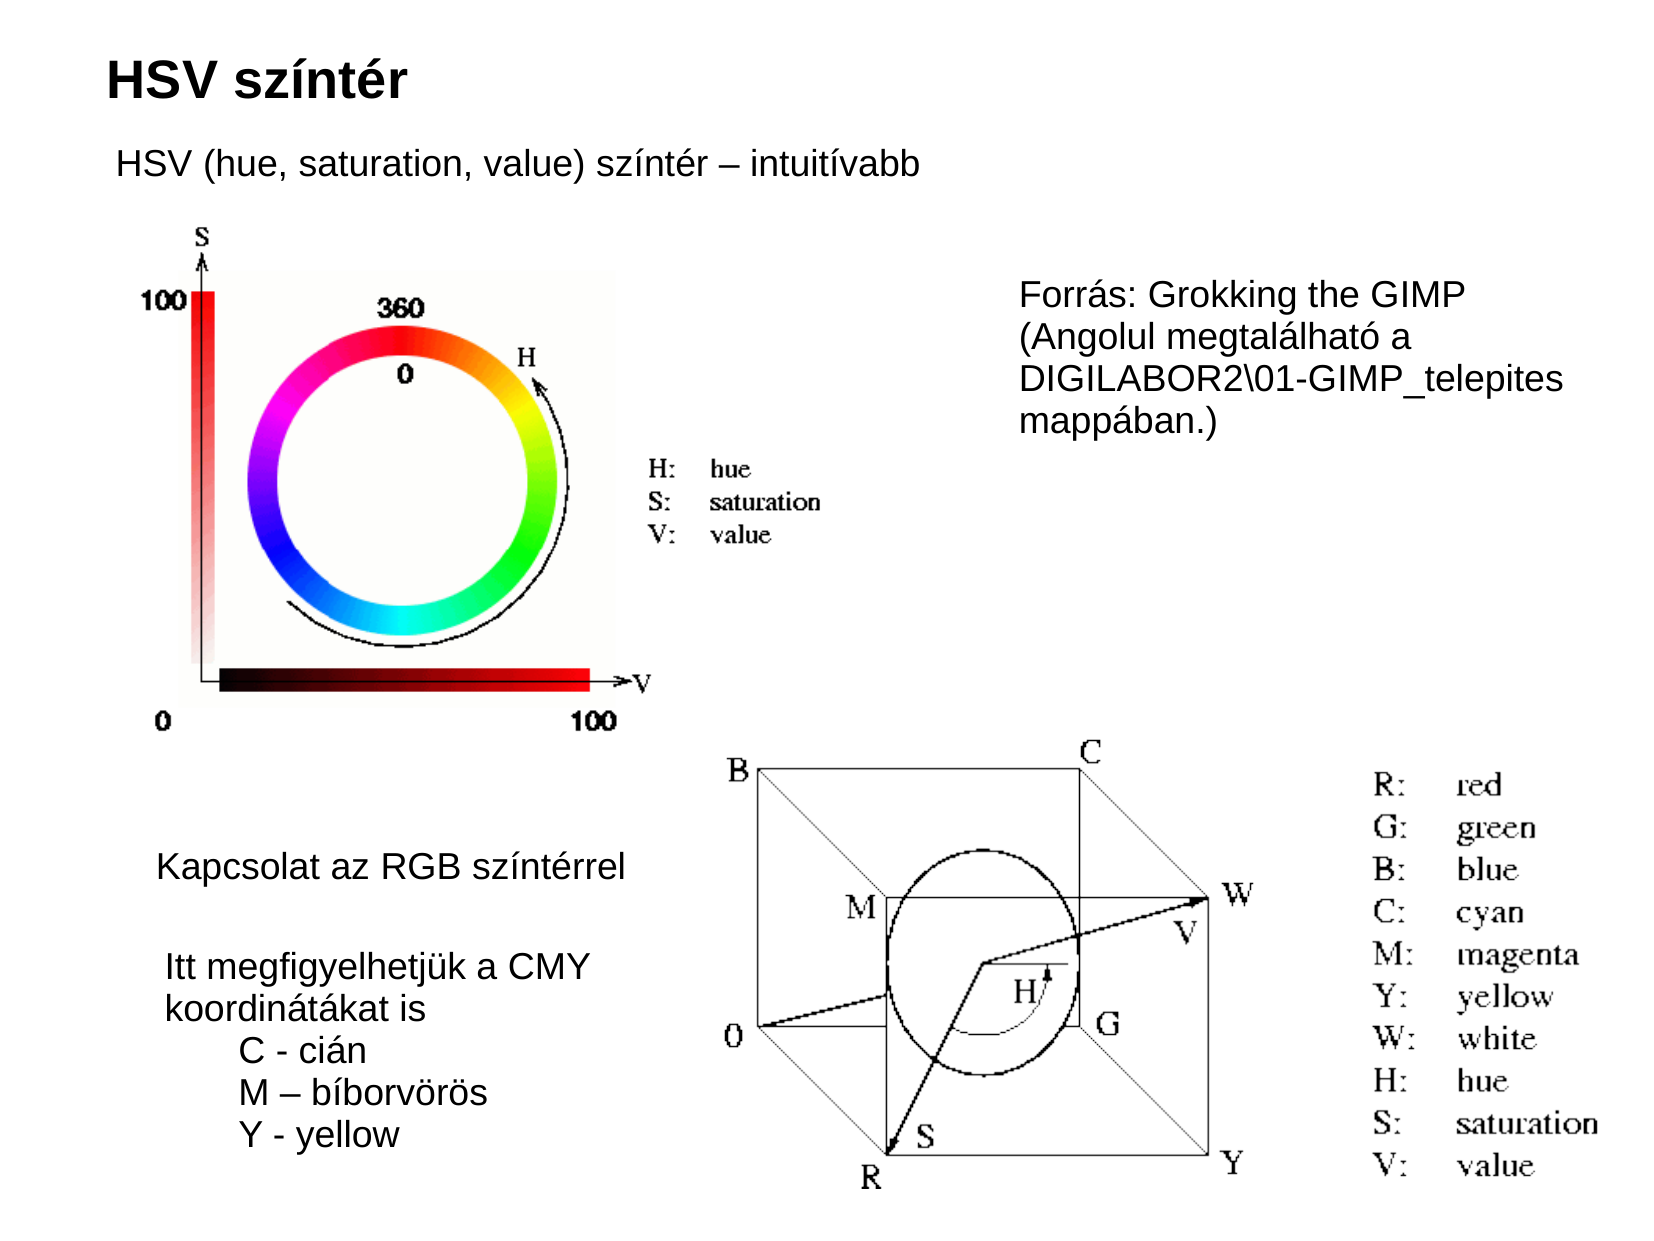

HSV színtér
HSV (hue, saturation, value) színtér – intuitívabb
Forrás: Grokking the GIMP
(Angolul megtalálható a
DIGILABOR2\01-GIMP_telepites
mappában.)
Kapcsolat az RGB színtérrel
Itt megfigyelhetjük a CMY
koordinátákat is
	C - cián
	M – bíborvörös
	Y - yellow